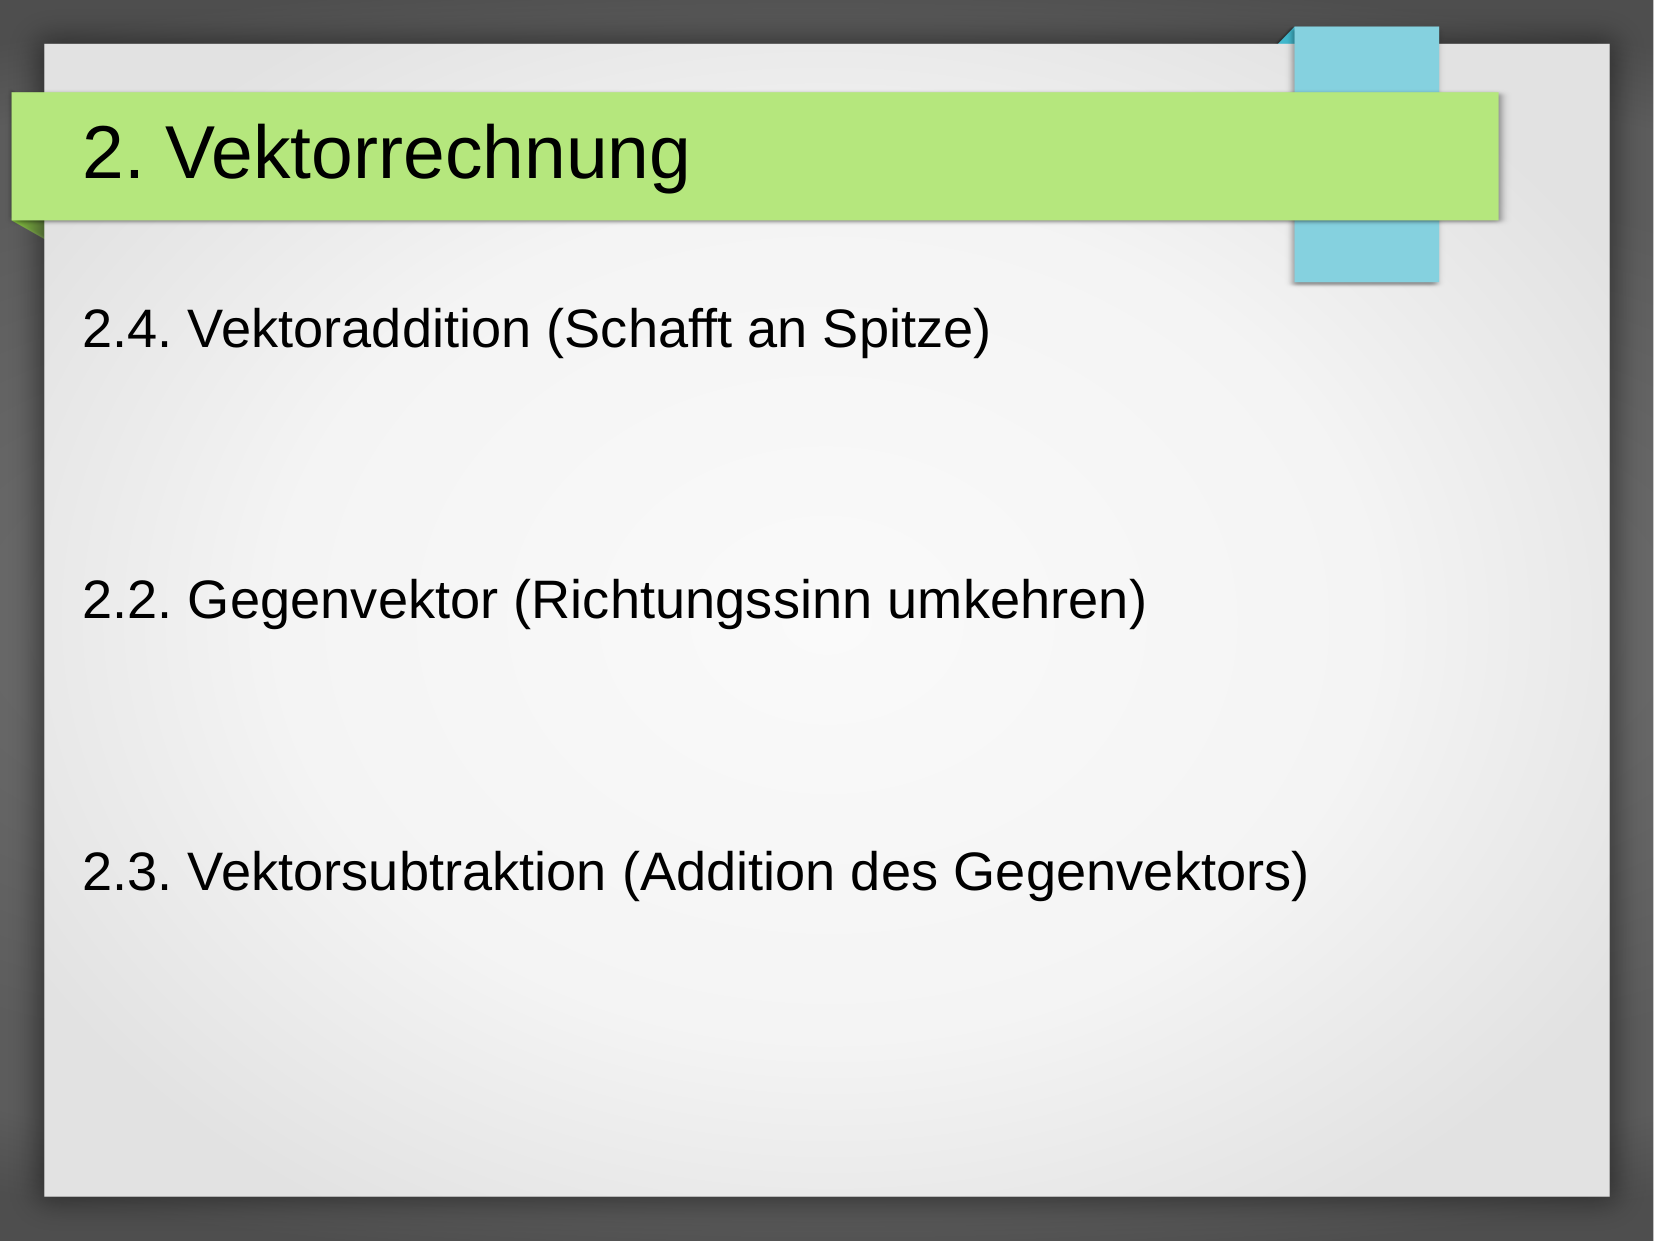

# 2. Vektorrechnung
2.4. Vektoraddition (Schafft an Spitze)
2.2. Gegenvektor (Richtungssinn umkehren)
2.3. Vektorsubtraktion (Addition des Gegenvektors)